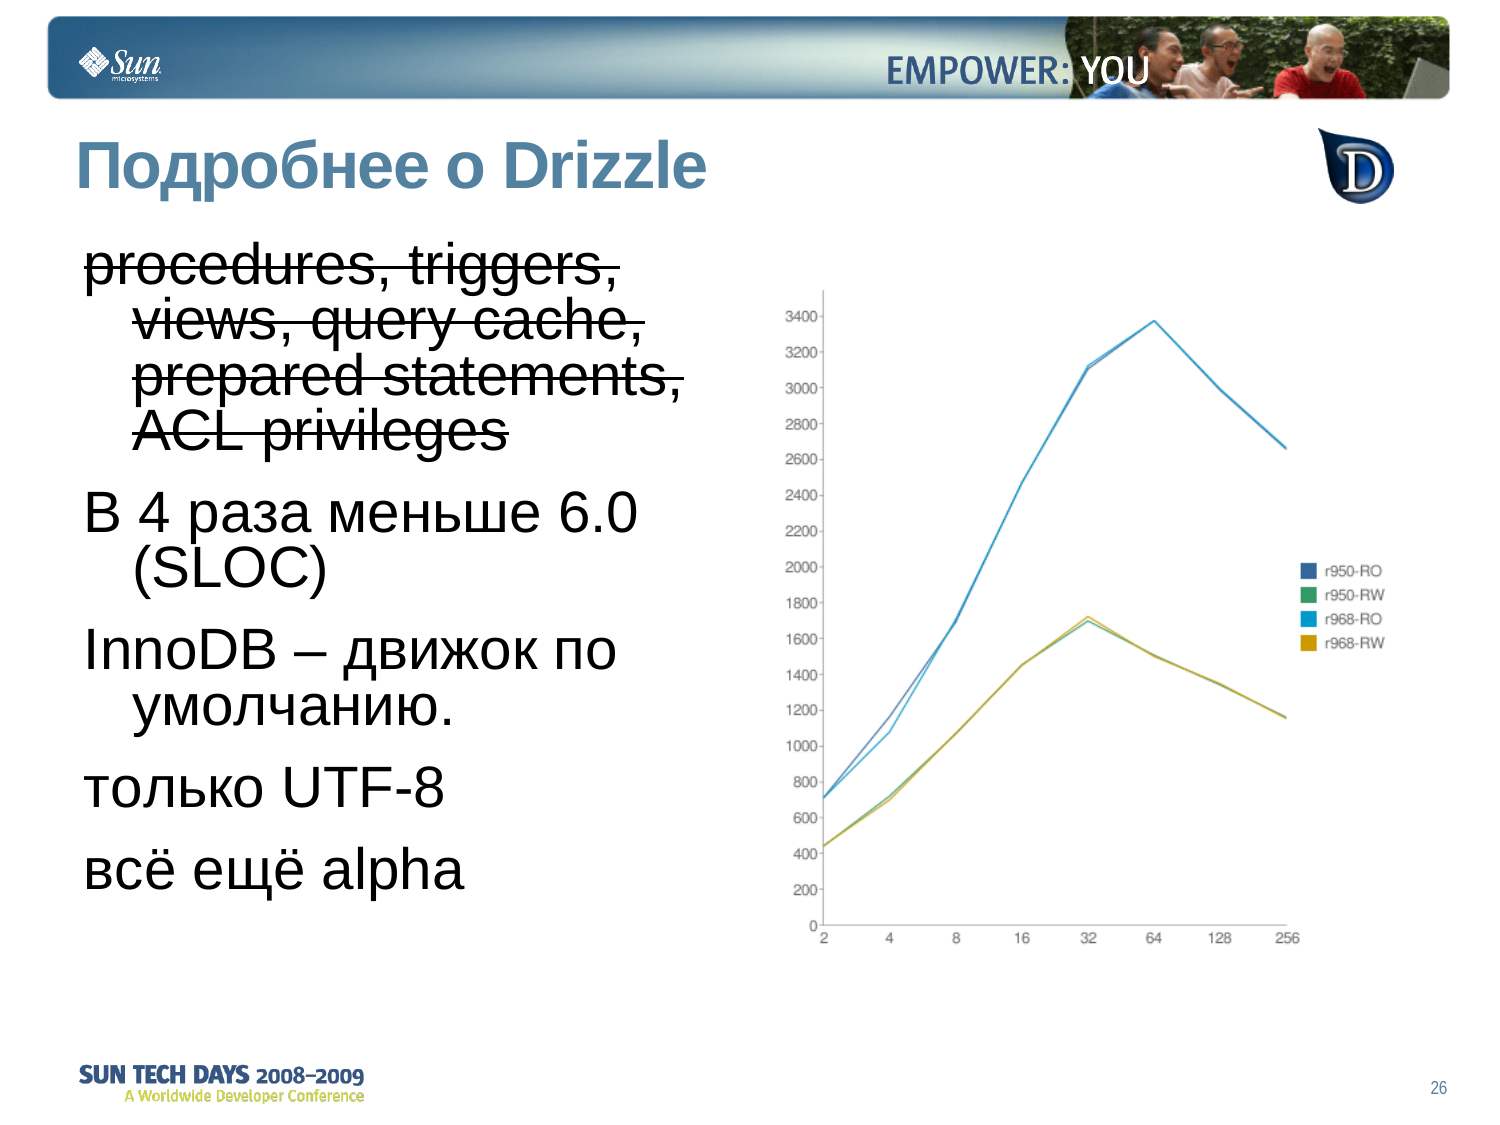

# Подробнее о Drizzle
procedures, triggers, views, query cache, prepared statements, ACL privileges
В 4 раза меньше 6.0 (SLOC)
InnoDB – движок по умолчанию.
только UTF-8
всё ещё alpha